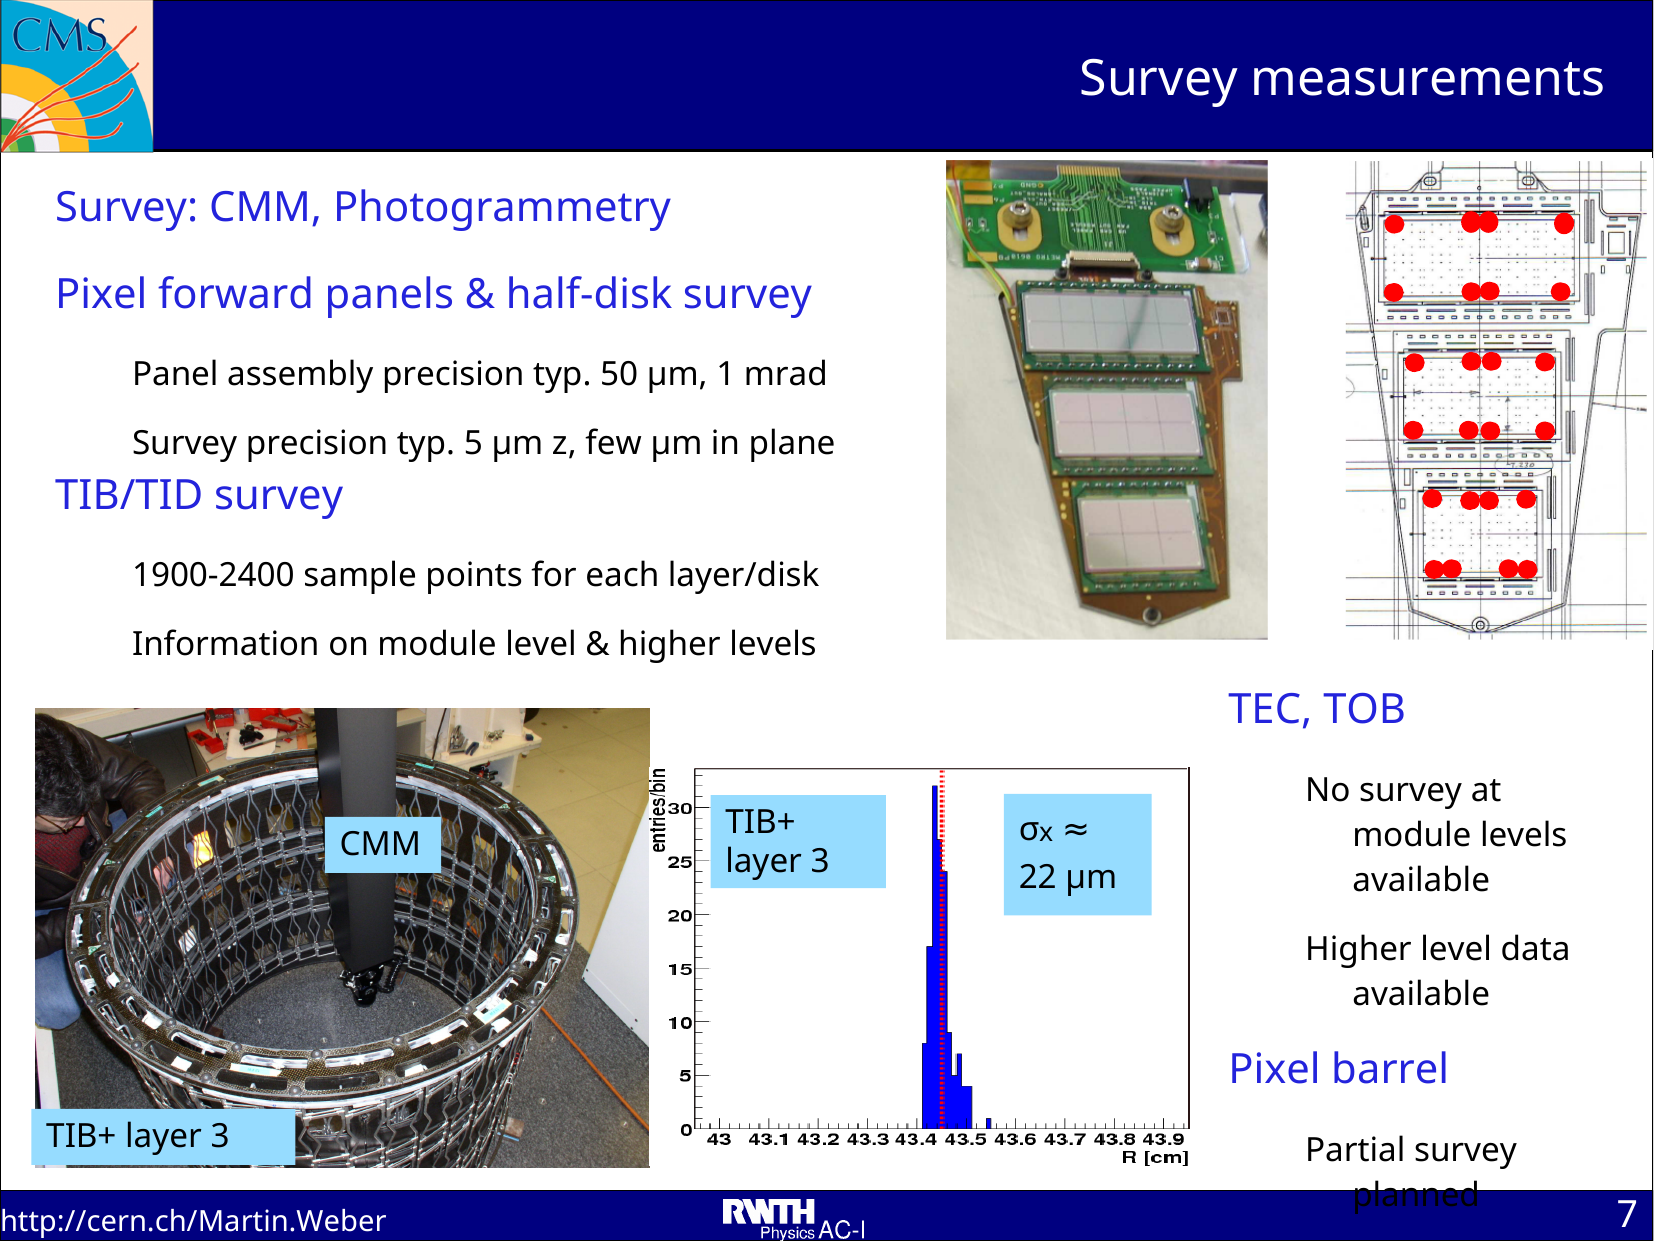

# Survey measurements
Survey: CMM, Photogrammetry
Pixel forward panels & half-disk survey
Panel assembly precision typ. 50 µm, 1 mrad
Survey precision typ. 5 µm z, few µm in plane
TOB and TIB survey
TIB/TID survey
1900-2400 sample points for each layer/disk
Information on module level & higher levels
TEC, TOB
No survey at module levels available
Higher level data available
Pixel barrel
Partial survey planned
CMM
TIB+ layer 3
σx ≈
22 µm
TIB+ layer 3